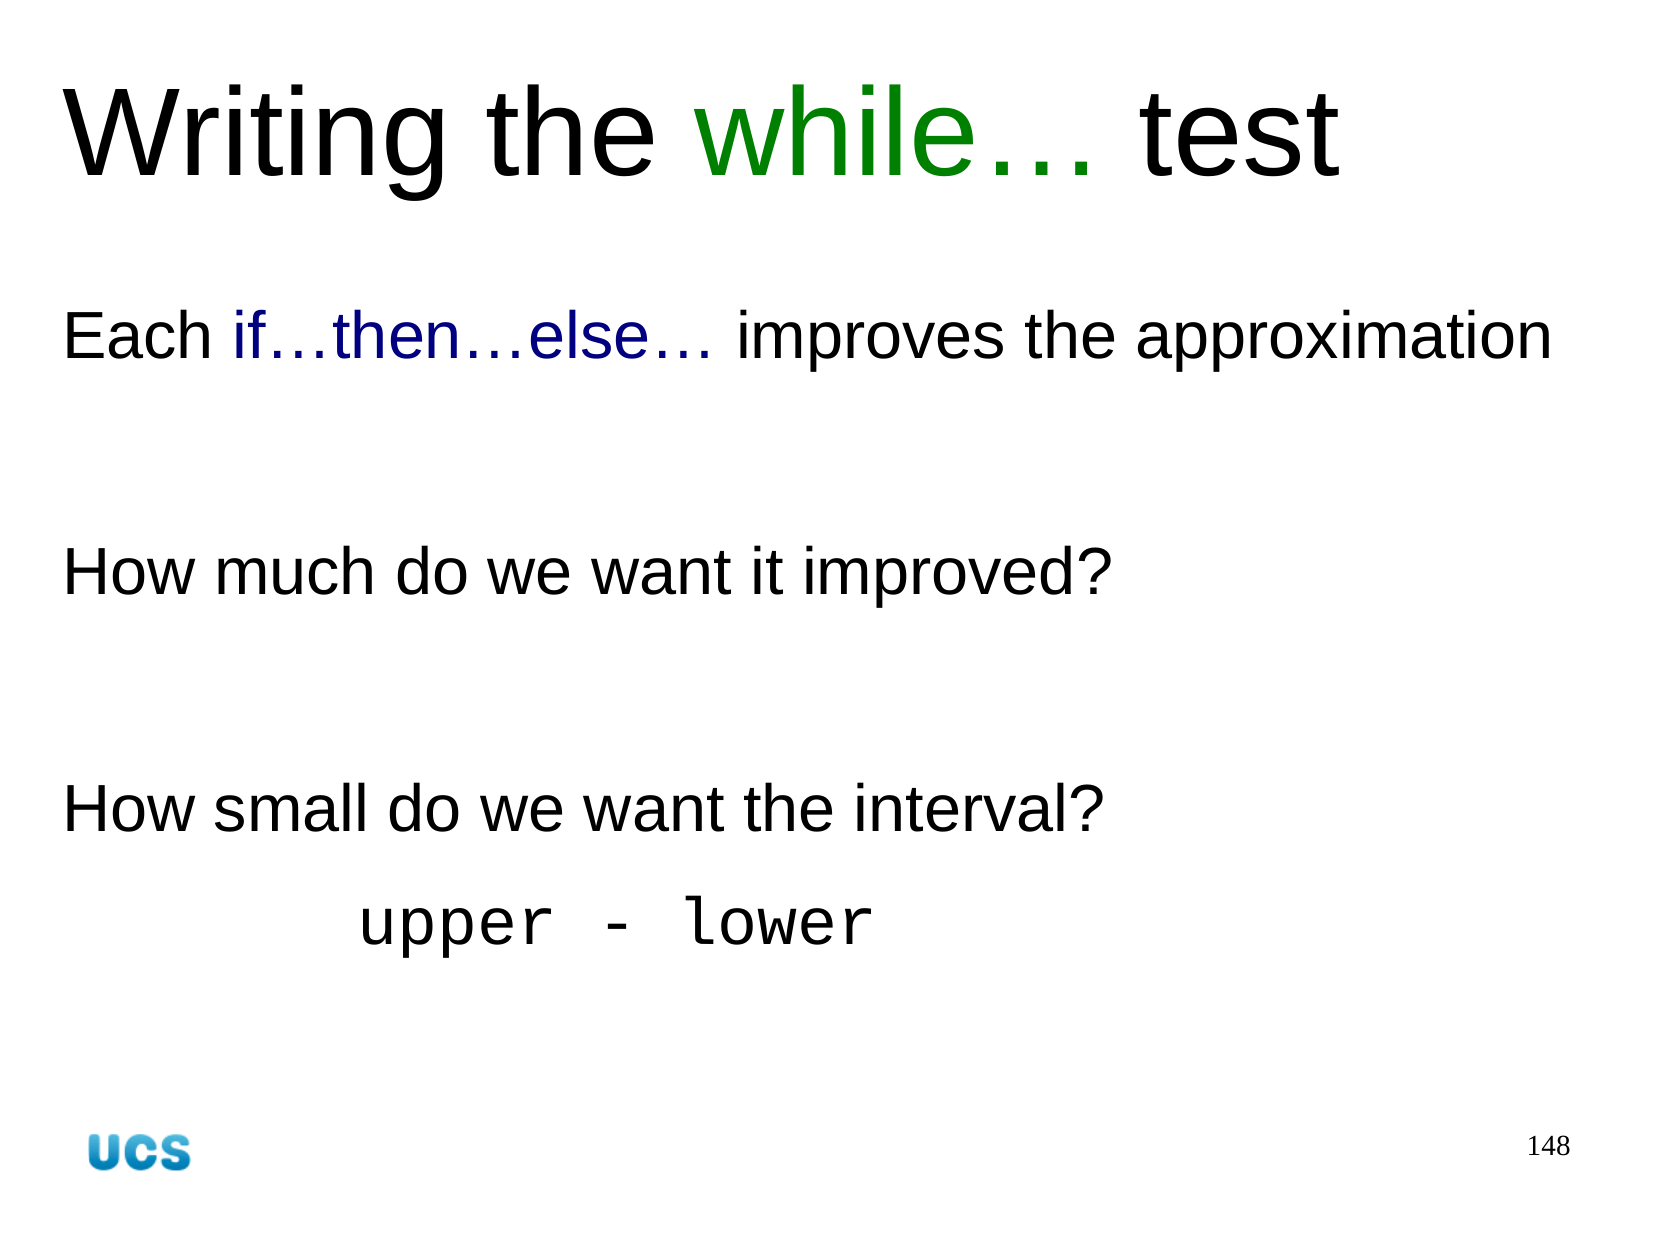

Writing the while… test
Each if…then…else… improves the approximation
How much do we want it improved?
How small do we want the interval?
upper - lower
148